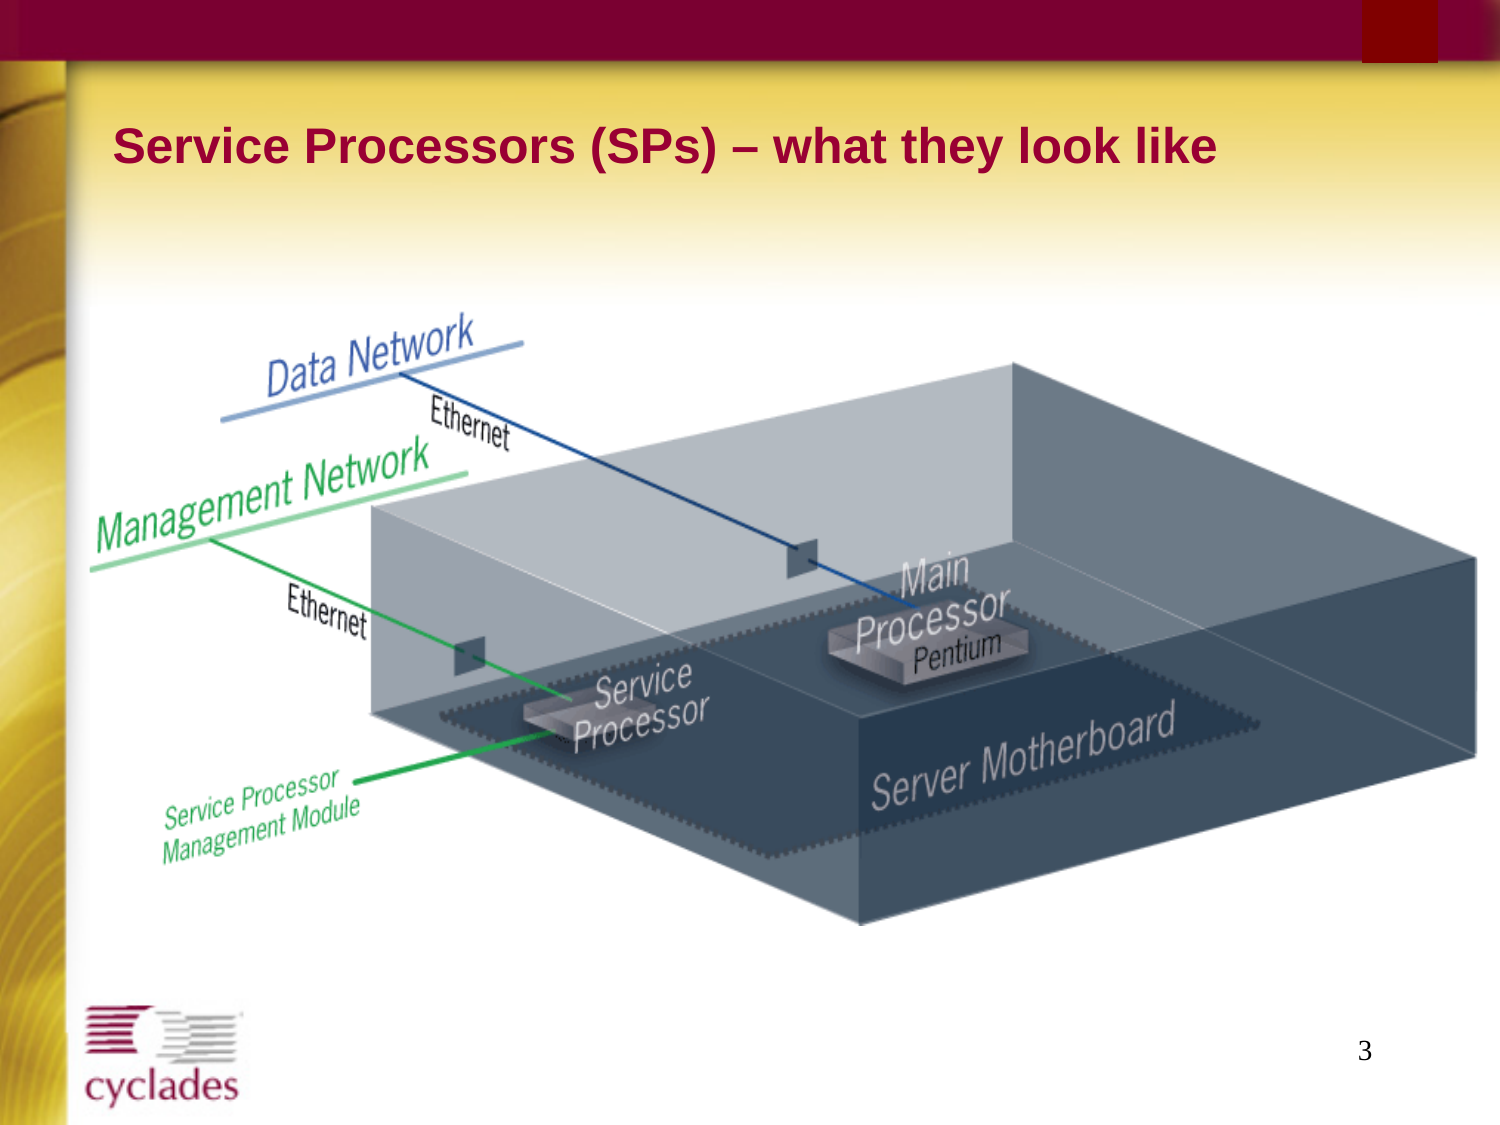

# Service Processors (SPs) – what they look like